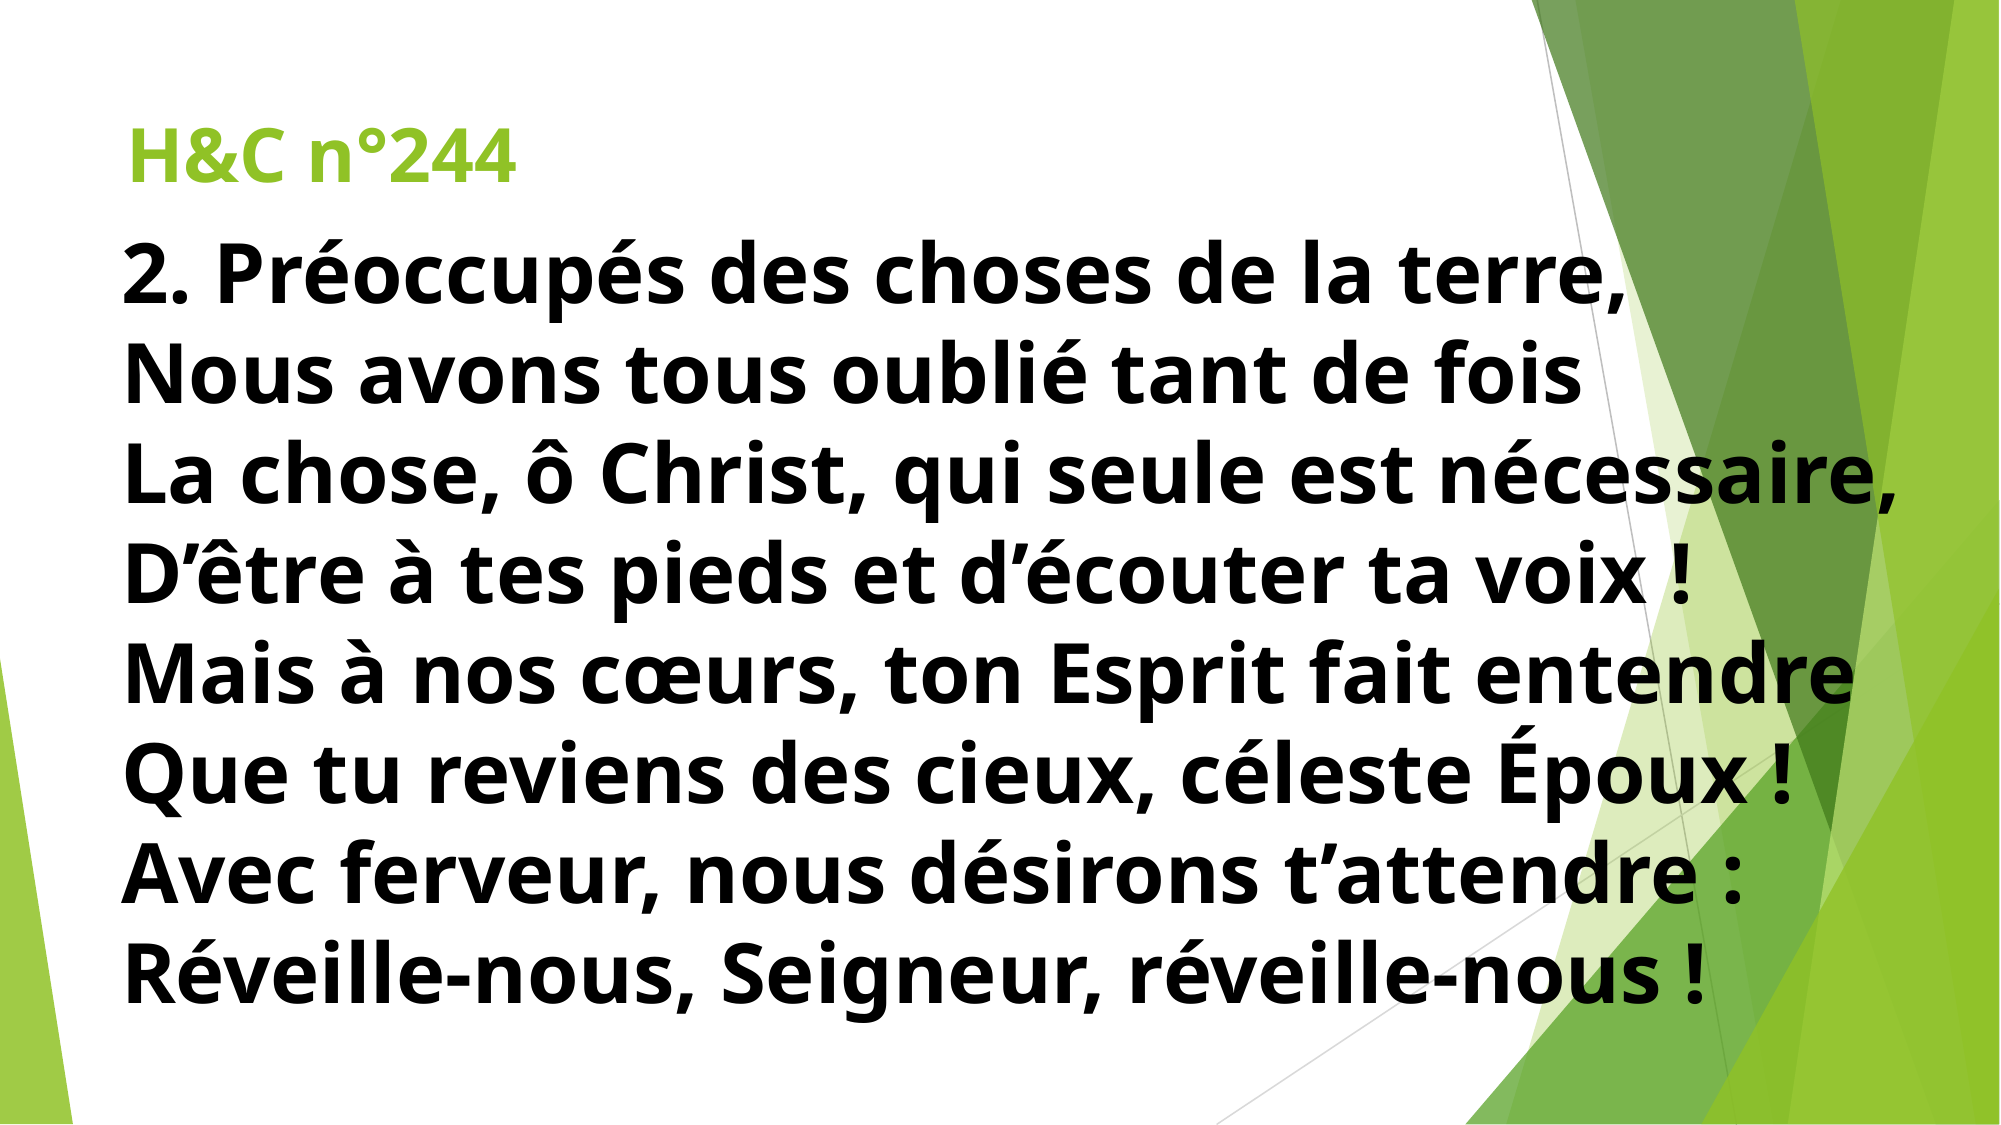

H&C n°244
2. Préoccupés des choses de la terre,
Nous avons tous oublié tant de fois
La chose, ô Christ, qui seule est nécessaire,
D’être à tes pieds et d’écouter ta voix !
Mais à nos cœurs, ton Esprit fait entendre
Que tu reviens des cieux, céleste Époux !
Avec ferveur, nous désirons t’attendre :
Réveille-nous, Seigneur, réveille-nous !